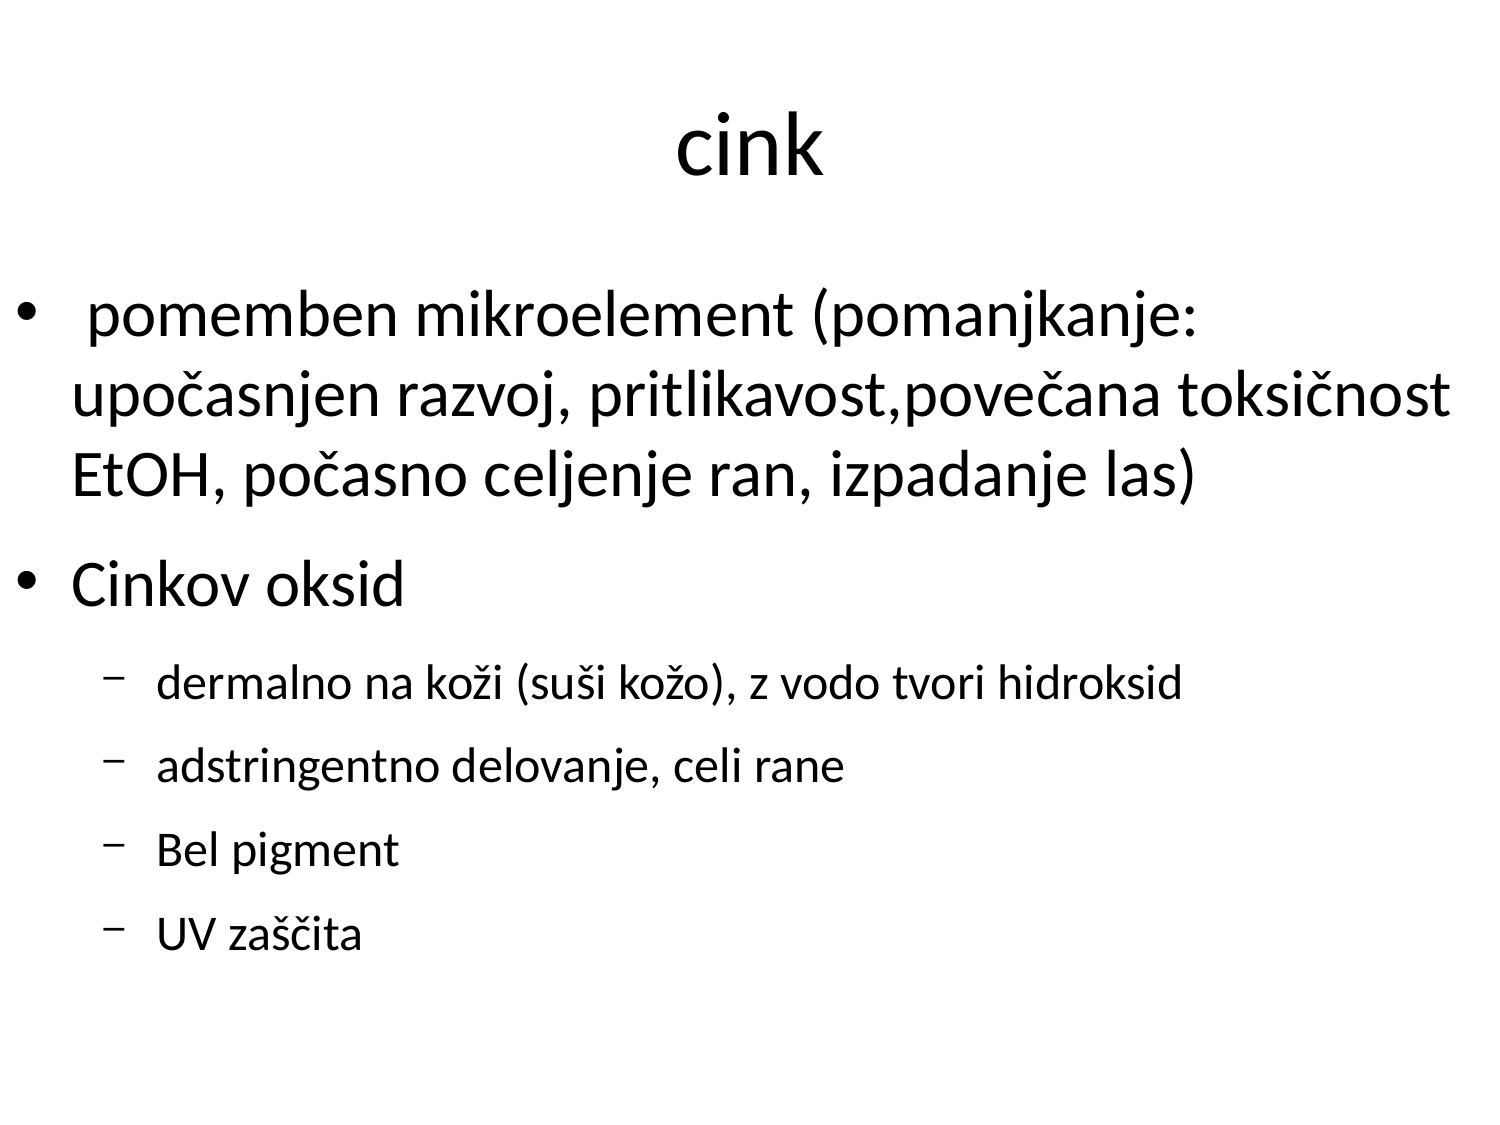

# cink
 pomemben mikroelement (pomanjkanje: upočasnjen razvoj, pritlikavost,povečana toksičnost EtOH, počasno celjenje ran, izpadanje las)
Cinkov oksid
dermalno na koži (suši kožo), z vodo tvori hidroksid
adstringentno delovanje, celi rane
Bel pigment
UV zaščita